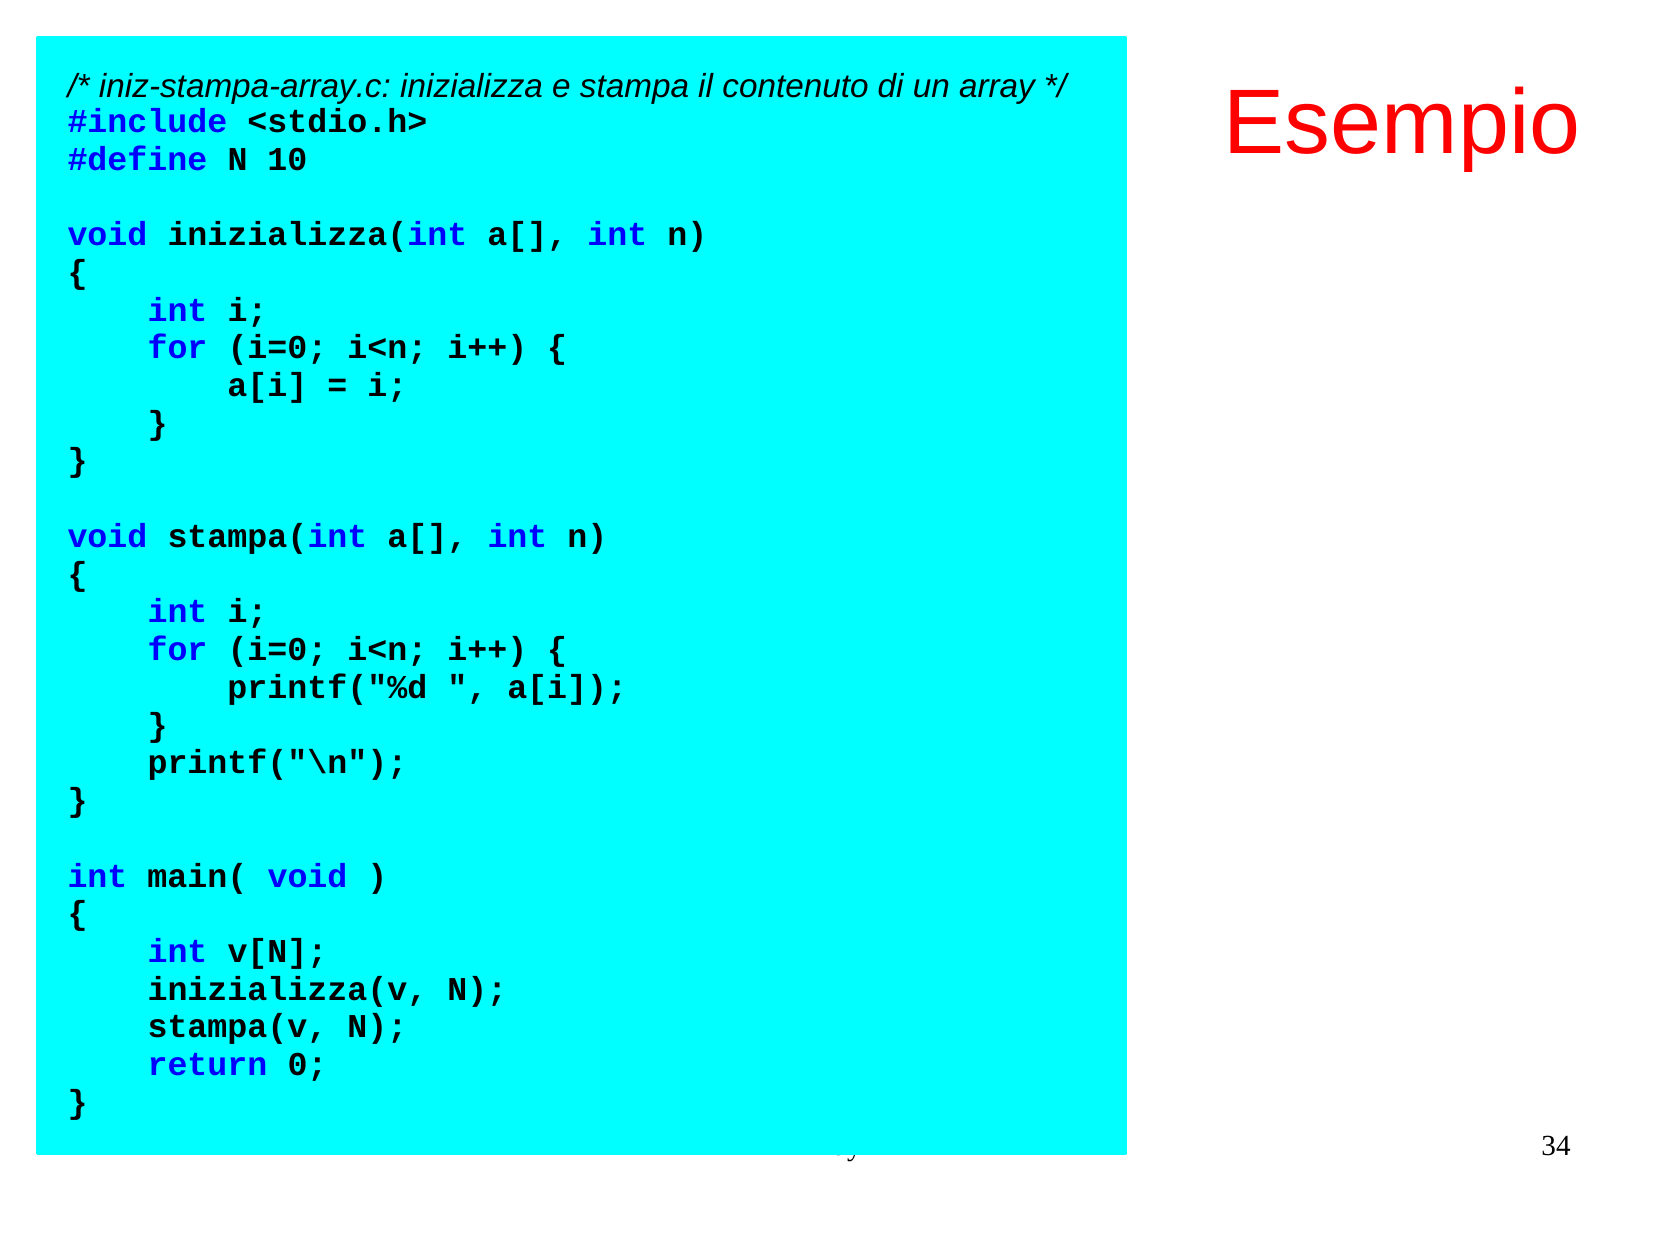

# Esempio
/* iniz-stampa-array.c: inizializza e stampa il contenuto di un array */
#include <stdio.h>
#define N 10
void inizializza(int a[], int n)
{
 int i;
 for (i=0; i<n; i++) {
 a[i] = i;
 }
}
void stampa(int a[], int n)
{
 int i;
 for (i=0; i<n; i++) {
 printf("%d ", a[i]);
 }
 printf("\n");
}
int main( void )
{
 int v[N];
 inizializza(v, N);
 stampa(v, N);
 return 0;
}
Array
34